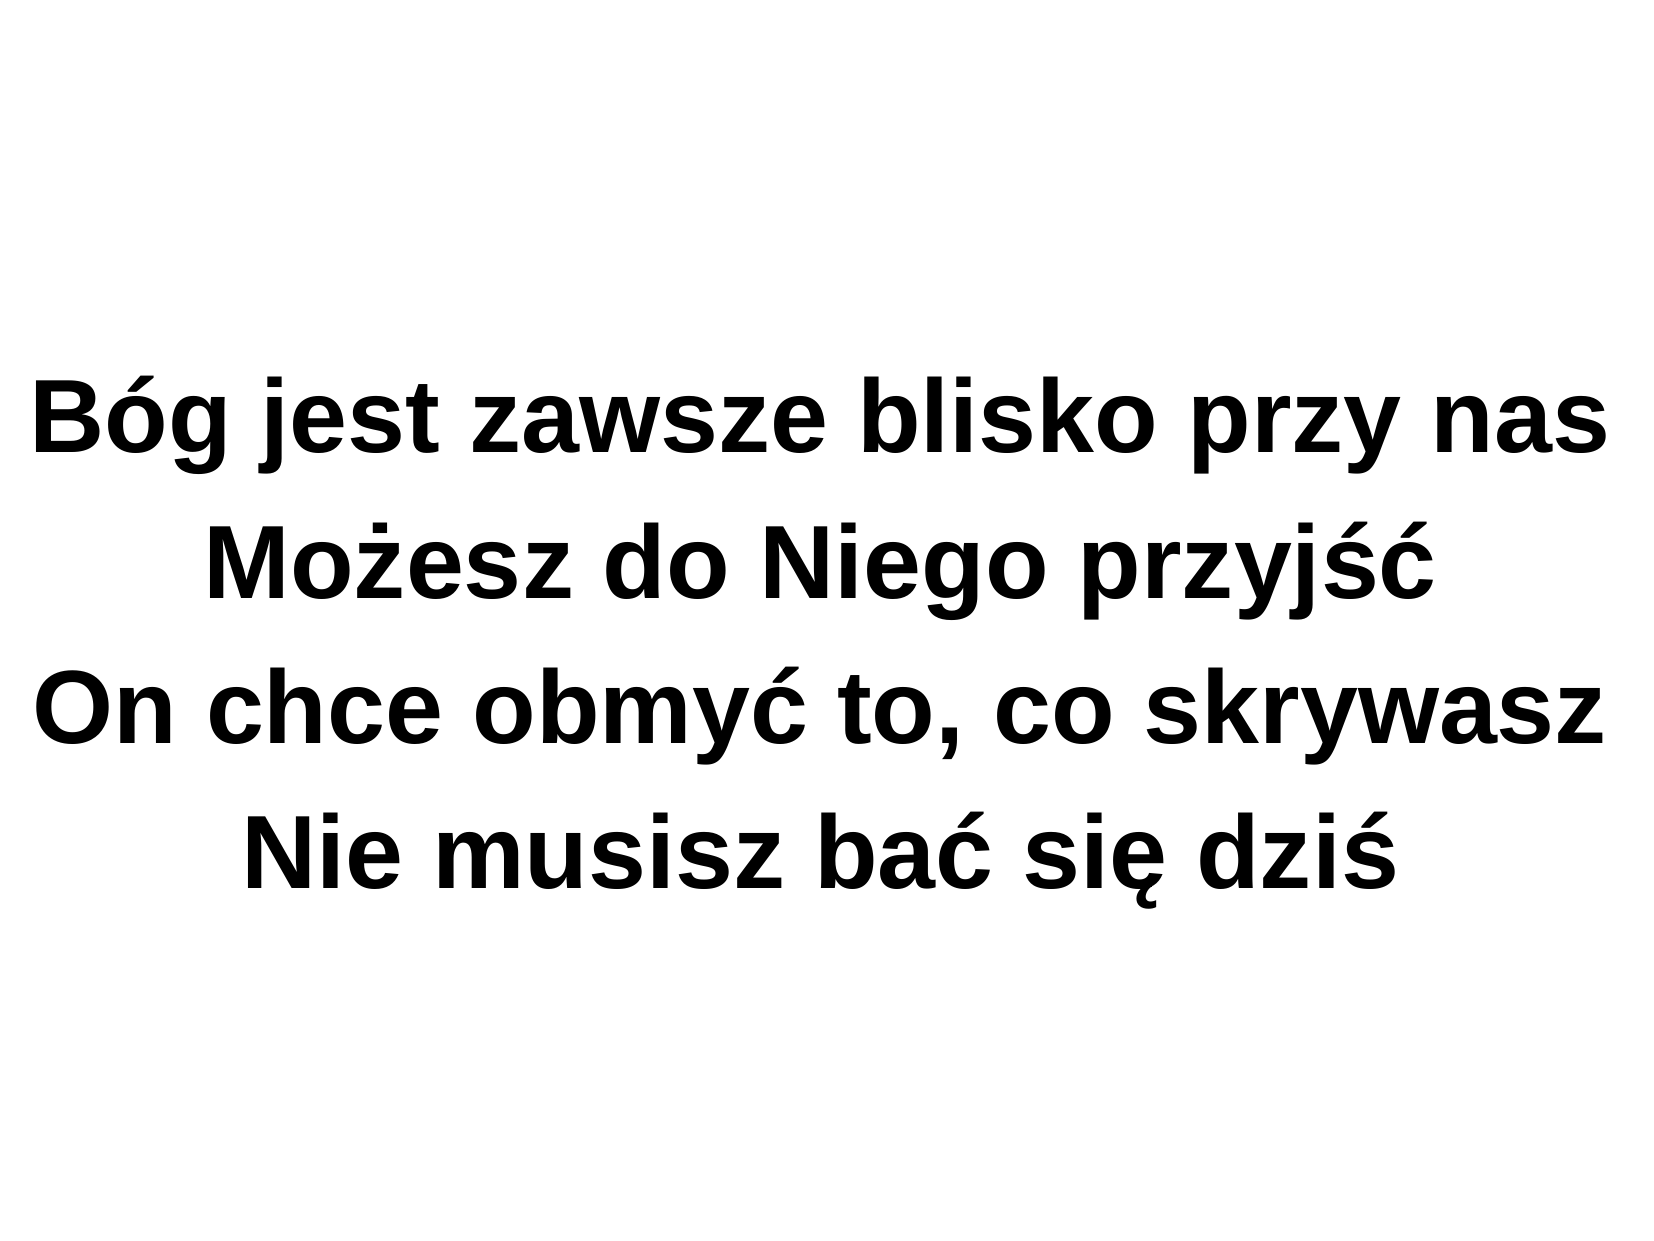

# Bóg jest zawsze blisko przy nas
Możesz do Niego przyjść
On chce obmyć to, co skrywasz
Nie musisz bać się dziś